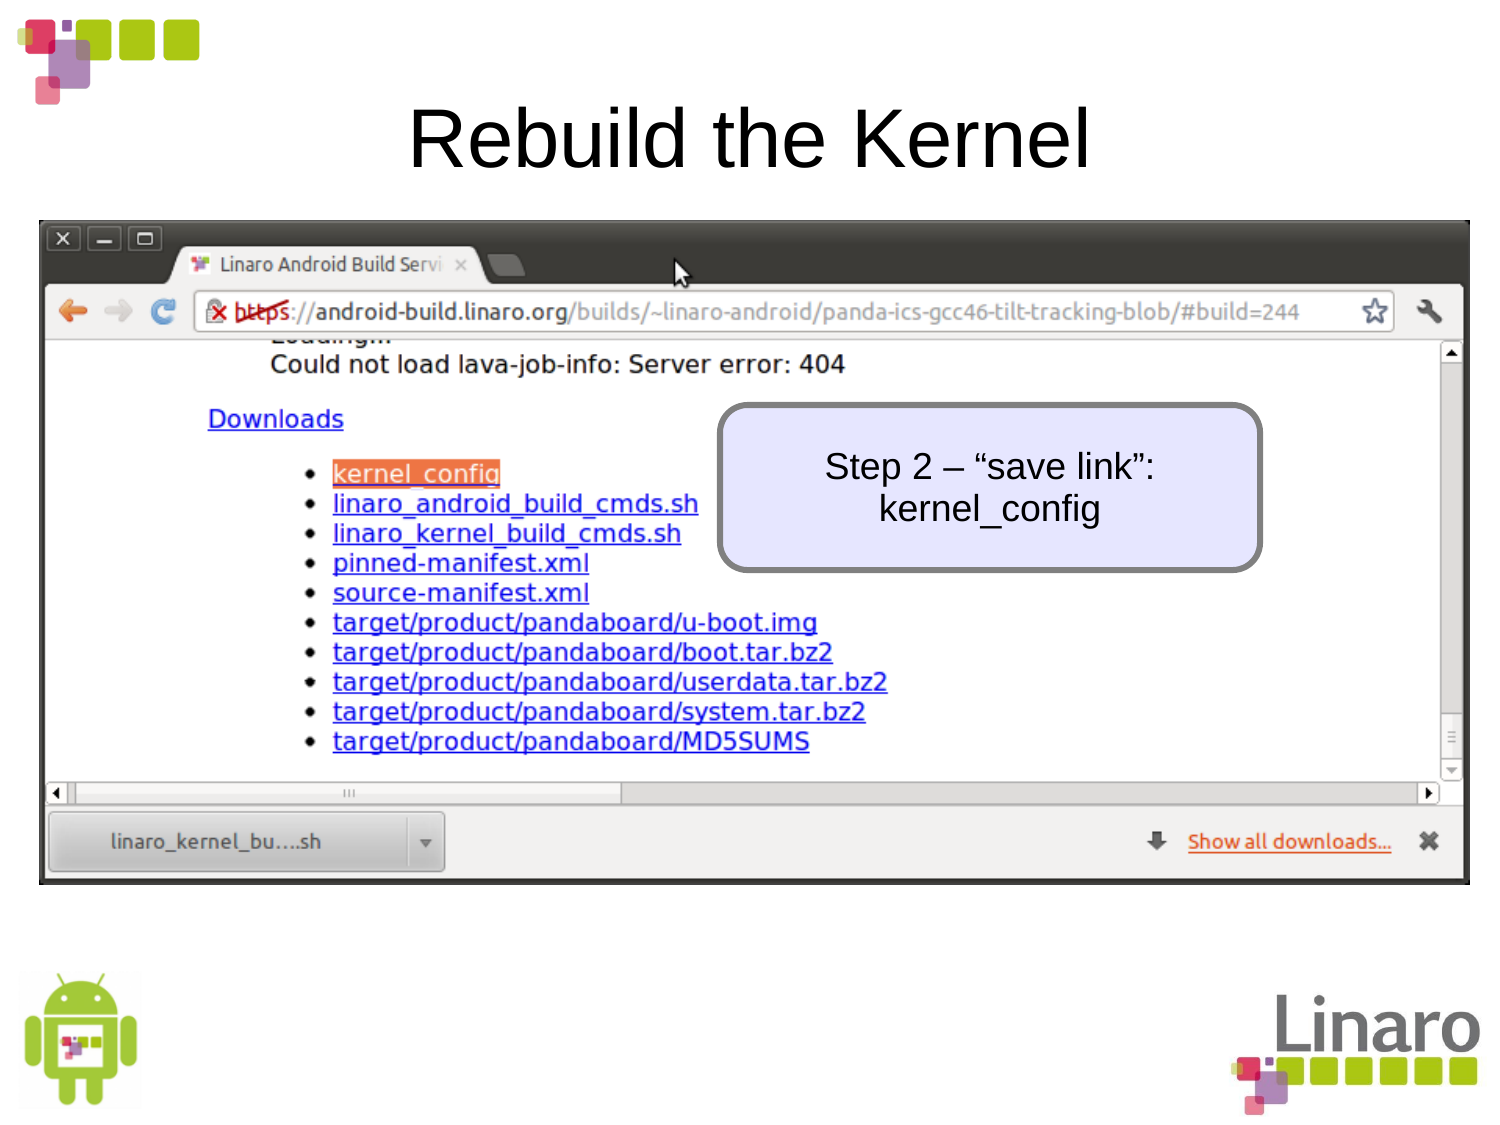

# Rebuild the Kernel
Step 2 – “save link”:
kernel_config